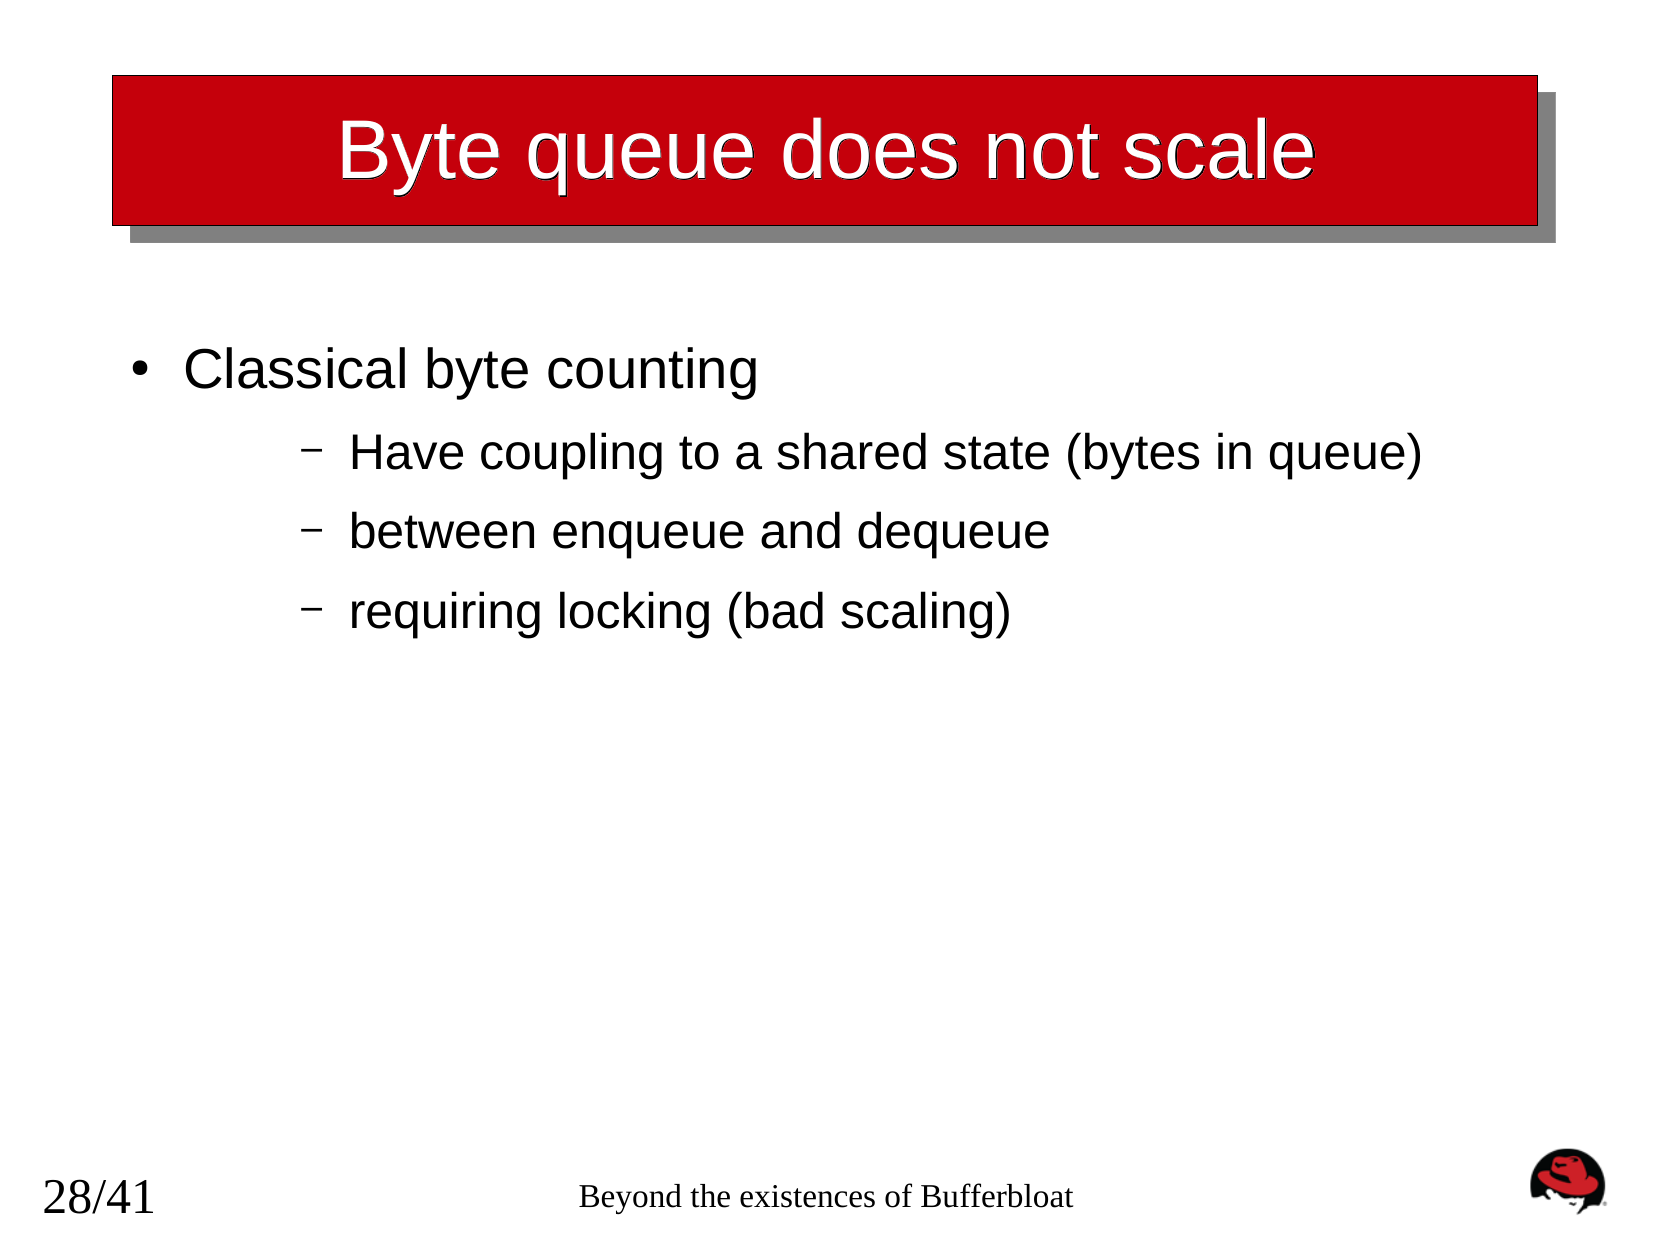

# Byte queue does not scale
Classical byte counting
Have coupling to a shared state (bytes in queue)
between enqueue and dequeue
requiring locking (bad scaling)